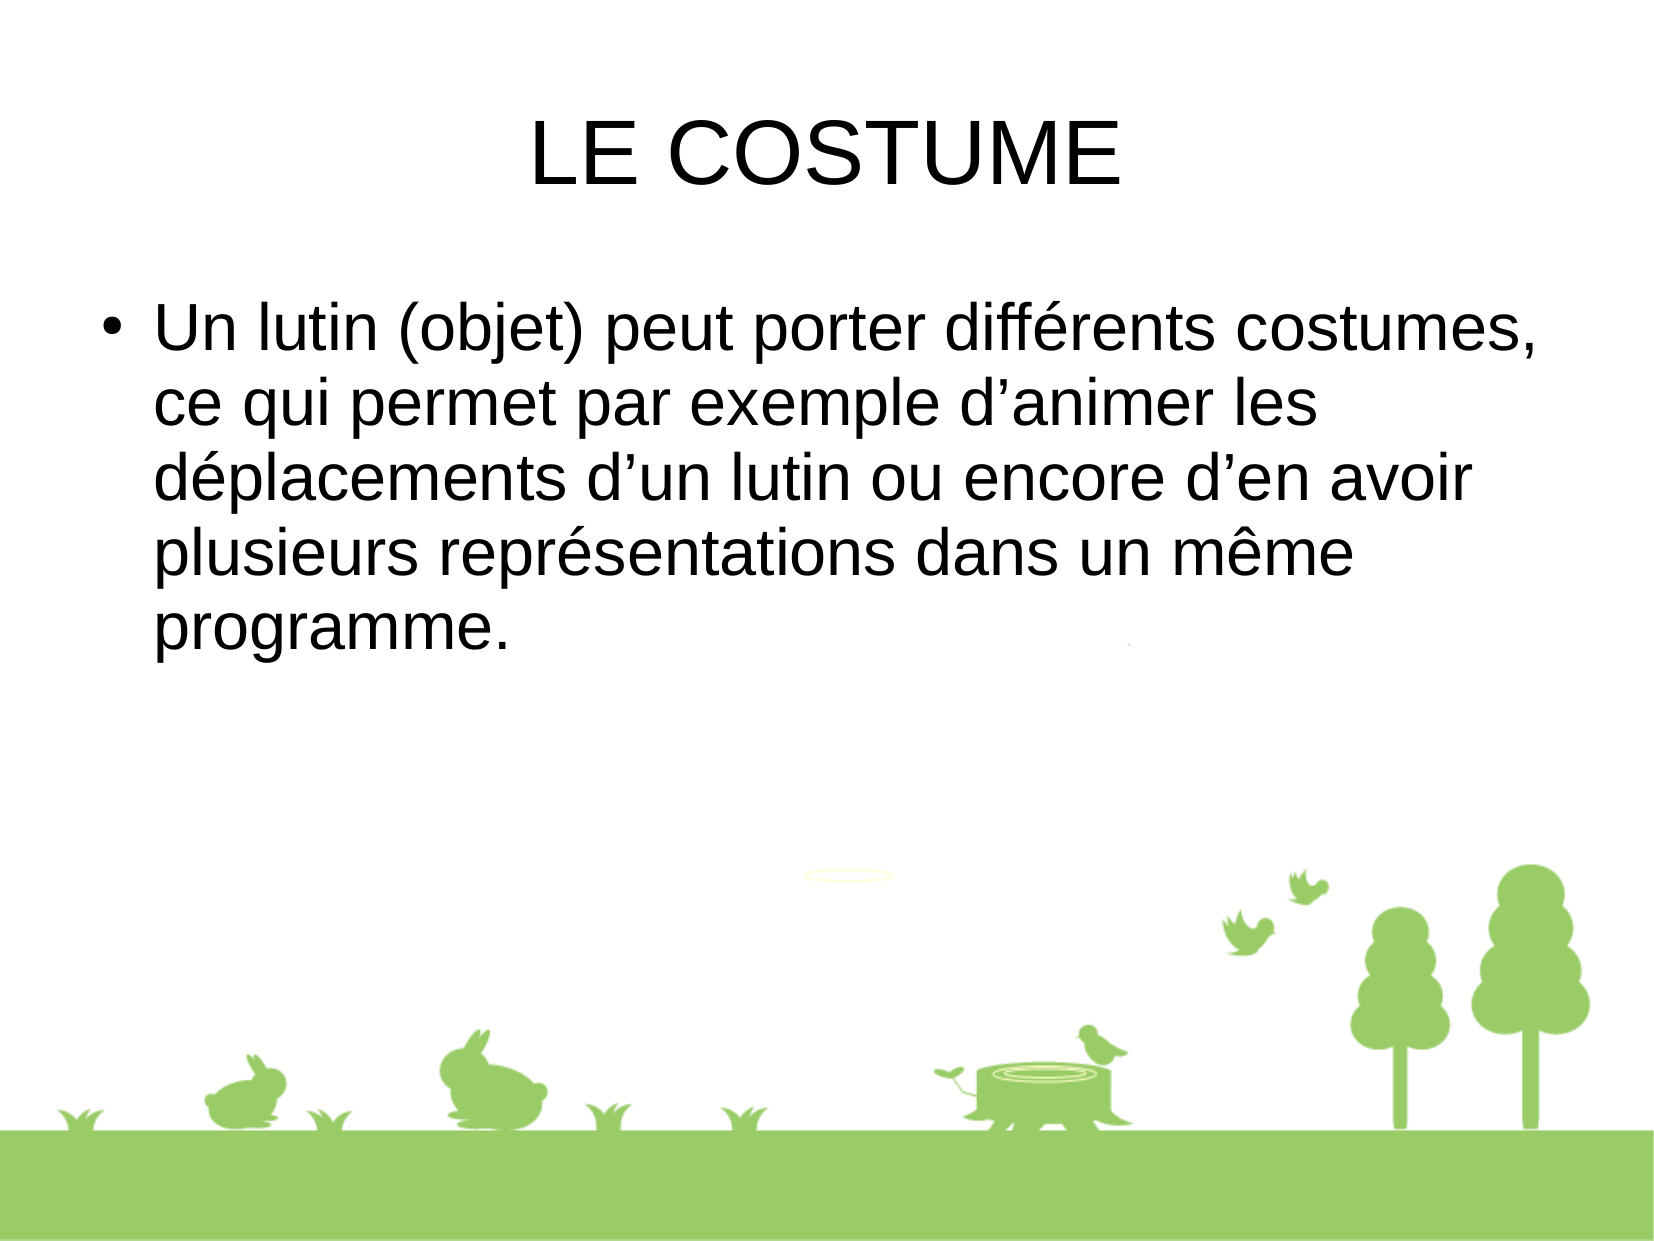

# LE COSTUME
Un lutin (objet) peut porter différents costumes, ce qui permet par exemple d’animer les déplacements d’un lutin ou encore d’en avoir plusieurs représentations dans un même programme.